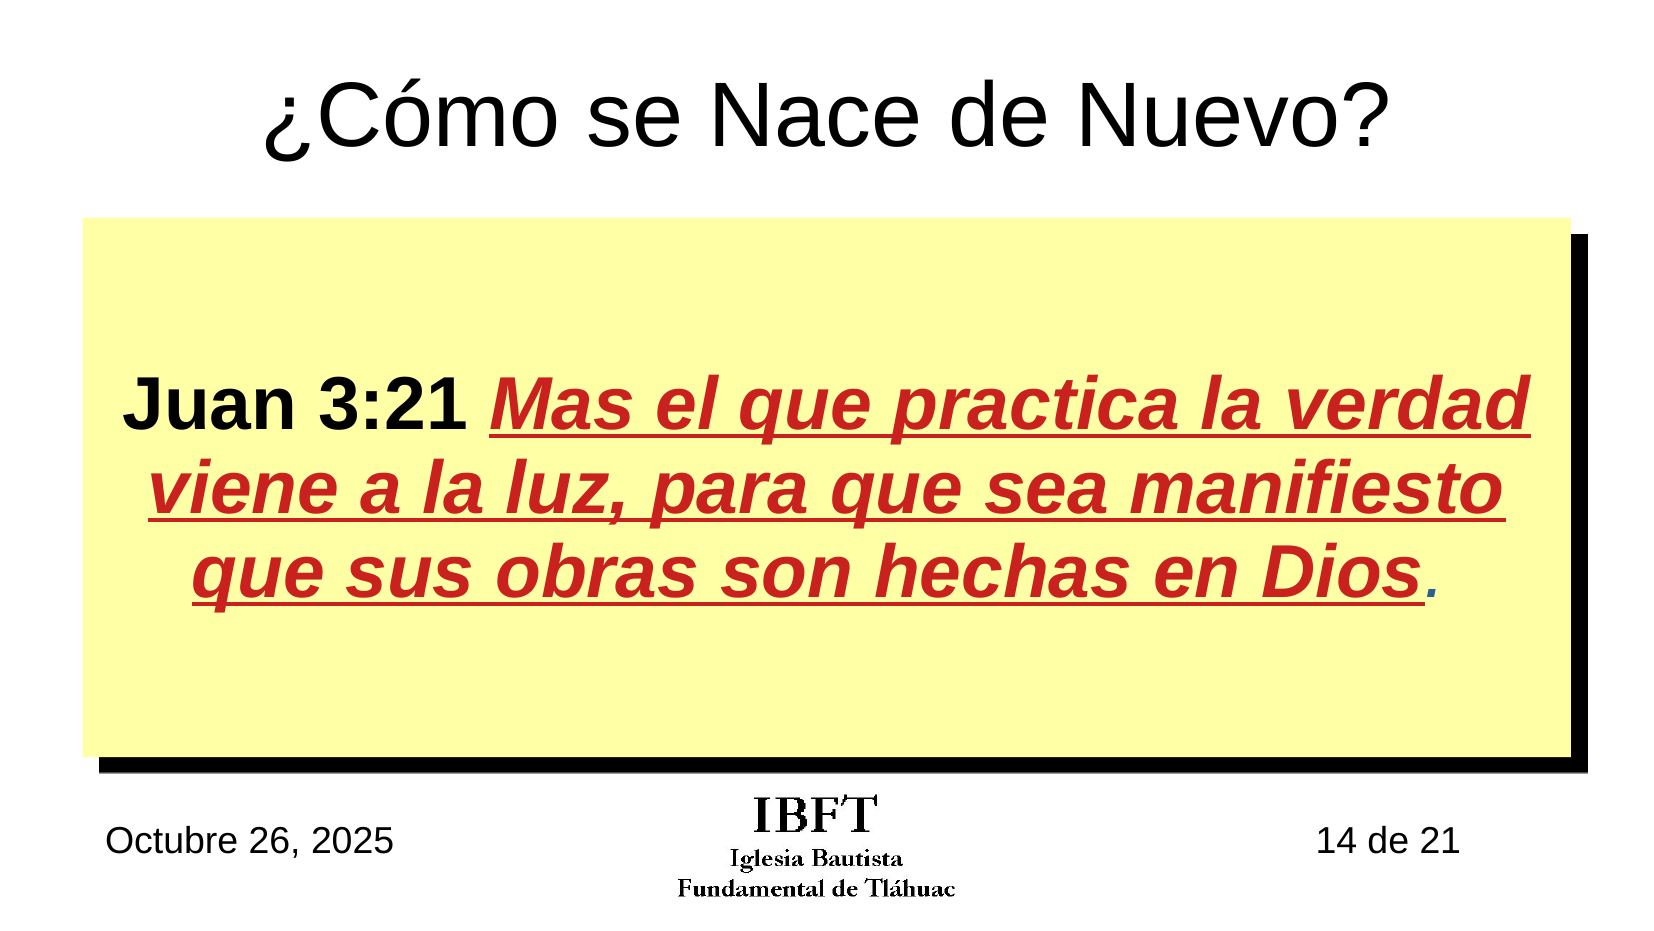

# ¿Cómo se Nace de Nuevo?
Juan 3:21 Mas el que practica la verdad viene a la luz, para que sea manifiesto que sus obras son hechas en Dios.
Octubre 26, 2025
 de 21